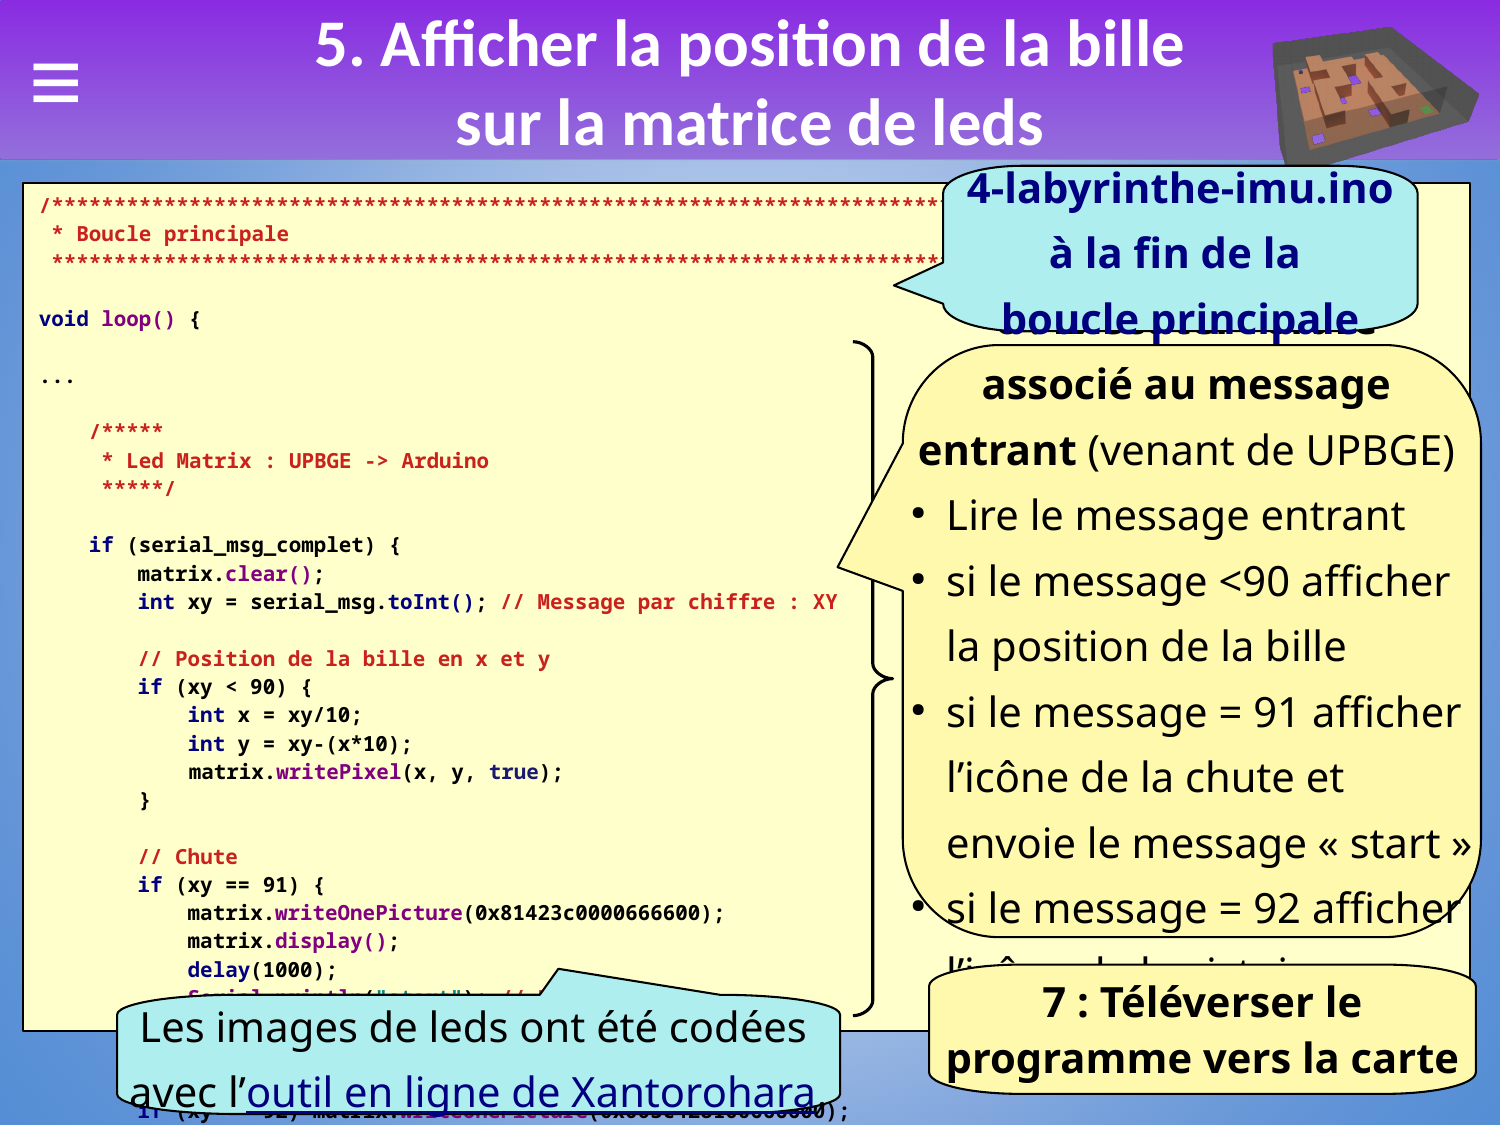

5. Afficher la position de la bille
sur la matrice de leds
≡
4-labyrinthe-imu.ino
à la fin de la
boucle principale
/******************************************************************************
 * Boucle principale
 ******************************************************************************/
void loop() {
...
 /*****
 * Led Matrix : UPBGE -> Arduino
 *****/
 if (serial_msg_complet) {
	 matrix.clear();
	 int xy = serial_msg.toInt(); // Message par chiffre : XY
	 // Position de la bille en x et y
	 if (xy < 90) {
	 int x = xy/10;
 	 int y = xy-(x*10);
 matrix.writePixel(x, y, true);
 }
	 // Chute
 	 if (xy == 91) {
	 matrix.writeOnePicture(0x81423c0000666600);
	 matrix.display();
	 delay(1000);
	 Serial.println("start"); // Relance le jeu
	 }
	 // Victoire
	 if (xy == 92) matrix.writeOnePicture(0x003c428100666600);
	matrix.display();
	serial_msg = "";
	serial_msg_complet = false;
 }
}
6 : Exécuter l’ordre
associé au message
entrant (venant de UPBGE)
Lire le message entrant
si le message <90 afficher
la position de la bille
si le message = 91 afficher
l’icône de la chute et
envoie le message « start »
si le message = 92 afficher
l’icône de la victoire
7 : Téléverser le
programme vers la carte
Les images de leds ont été codées
avec l’outil en ligne de Xantorohara.